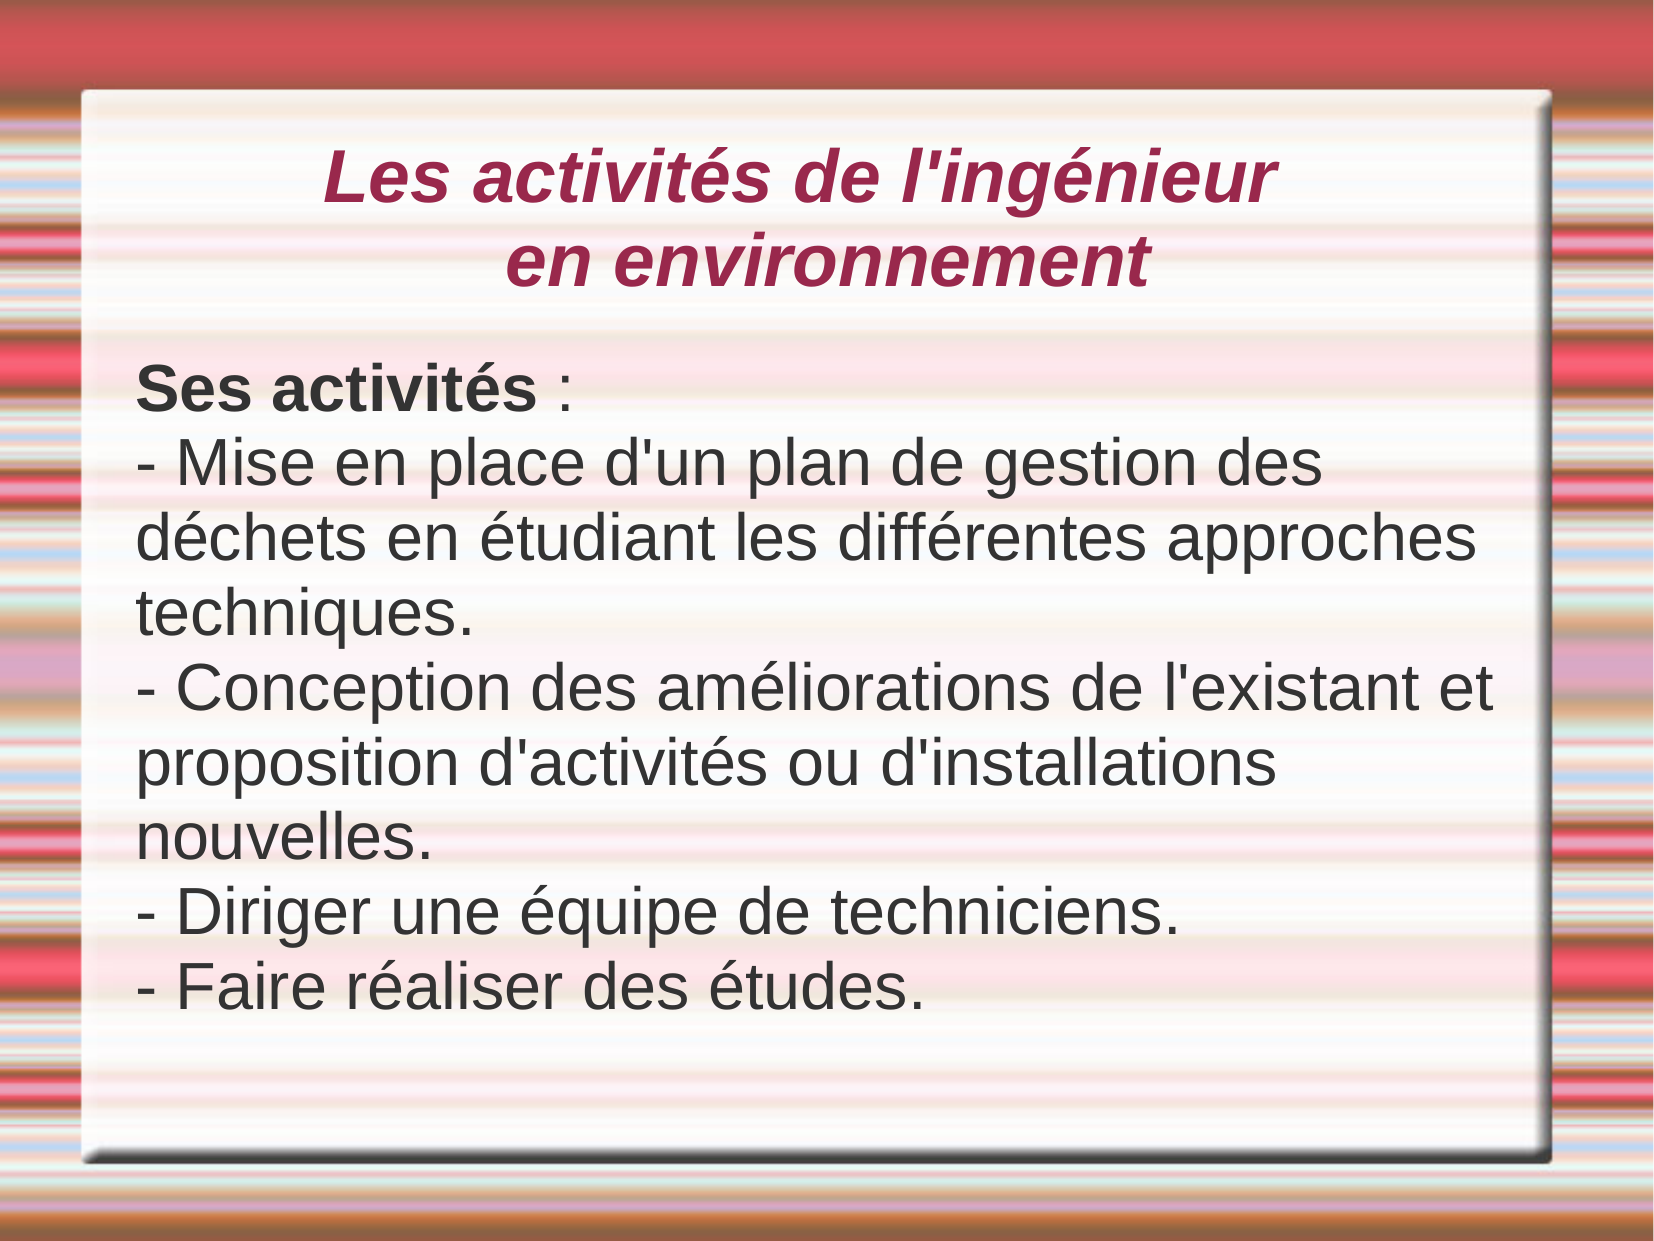

# Les activités de l'ingénieur en environnement
Ses activités :
- Mise en place d'un plan de gestion des déchets en étudiant les différentes approches techniques.
- Conception des améliorations de l'existant et proposition d'activités ou d'installations nouvelles.
- Diriger une équipe de techniciens.
- Faire réaliser des études.